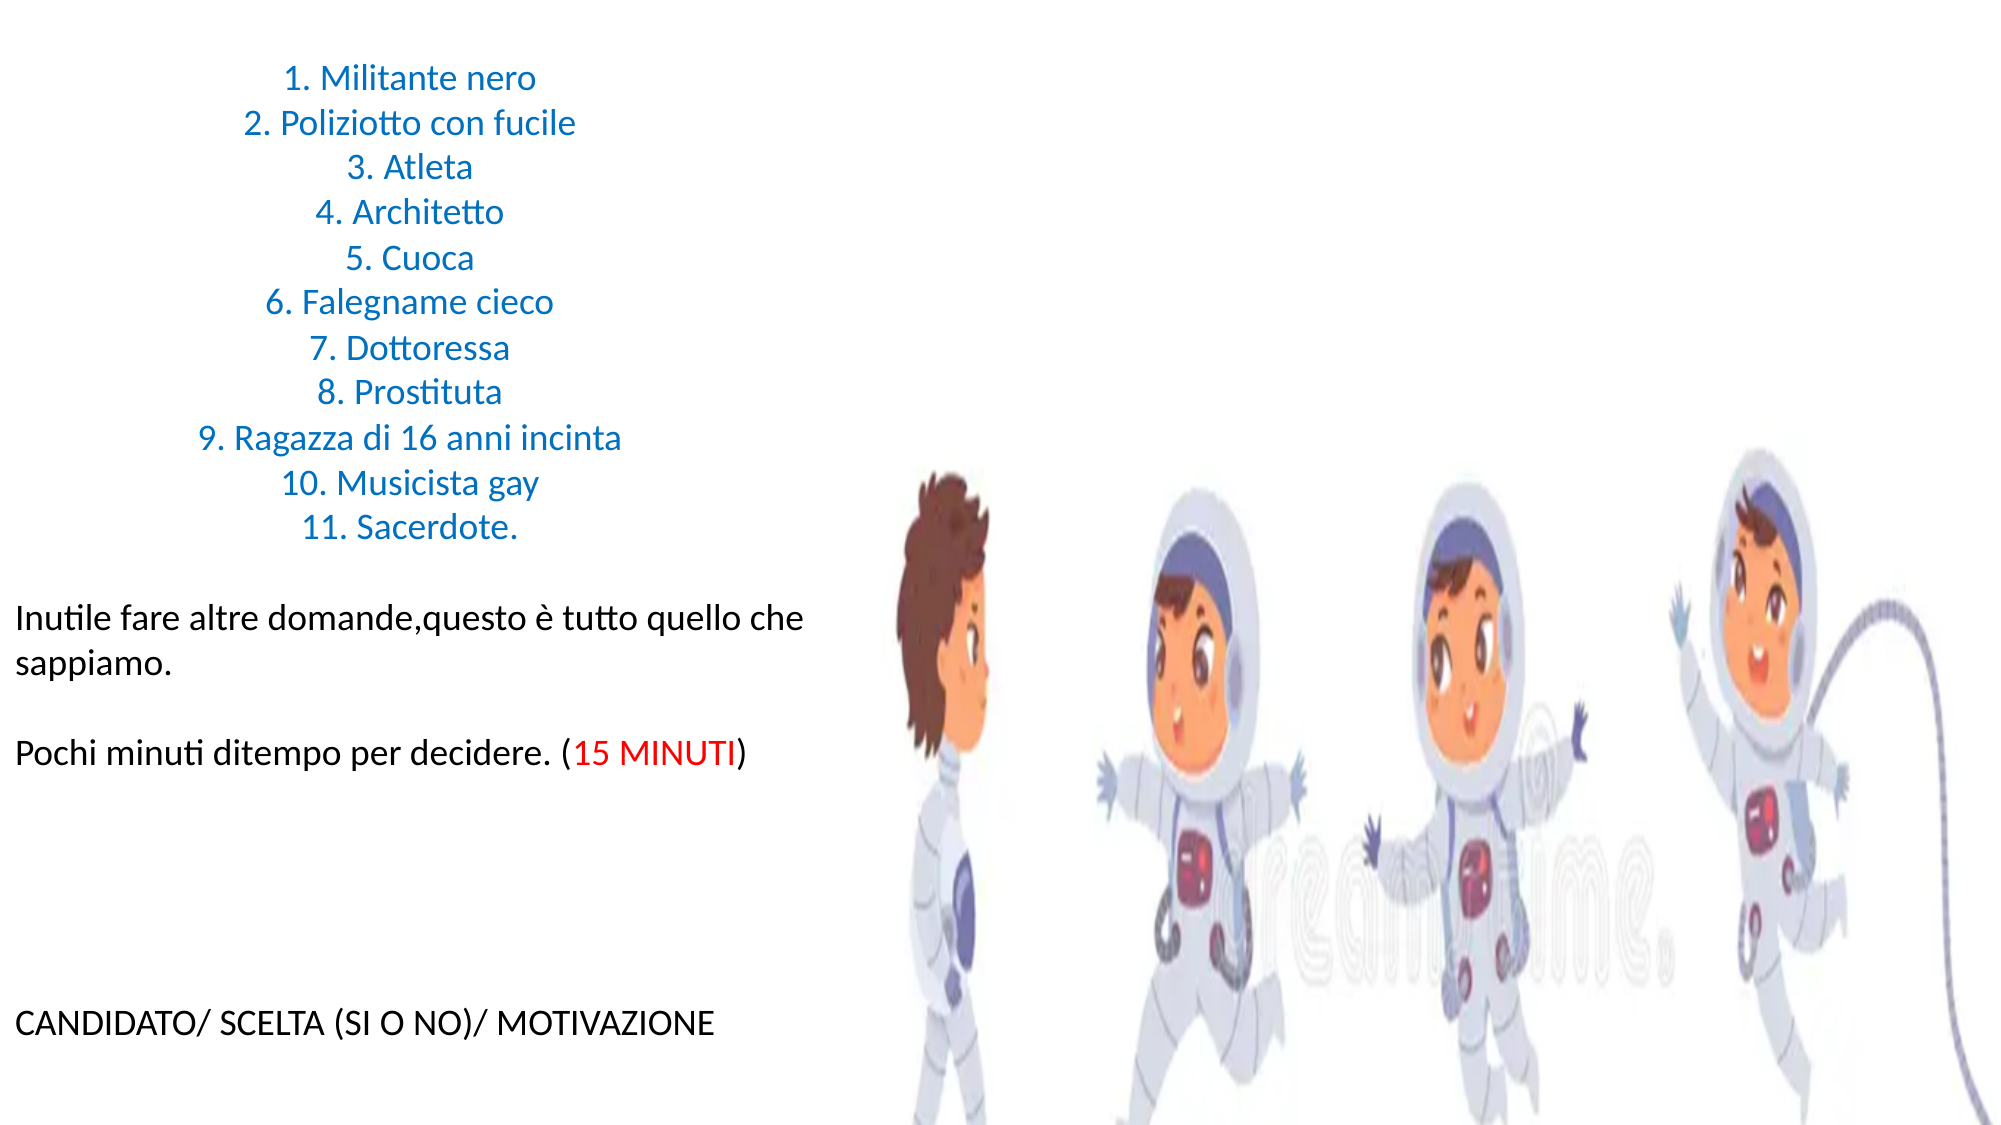

1. Militante nero
2. Poliziotto con fucile
3. Atleta
4. Architetto
5. Cuoca
6. Falegname cieco
7. Dottoressa
8. Prostituta
9. Ragazza di 16 anni incinta
10. Musicista gay
11. Sacerdote.
Inutile fare altre domande,questo è tutto quello che sappiamo.
Pochi minuti ditempo per decidere. (15 MINUTI)
CANDIDATO/ SCELTA (SI O NO)/ MOTIVAZIONE